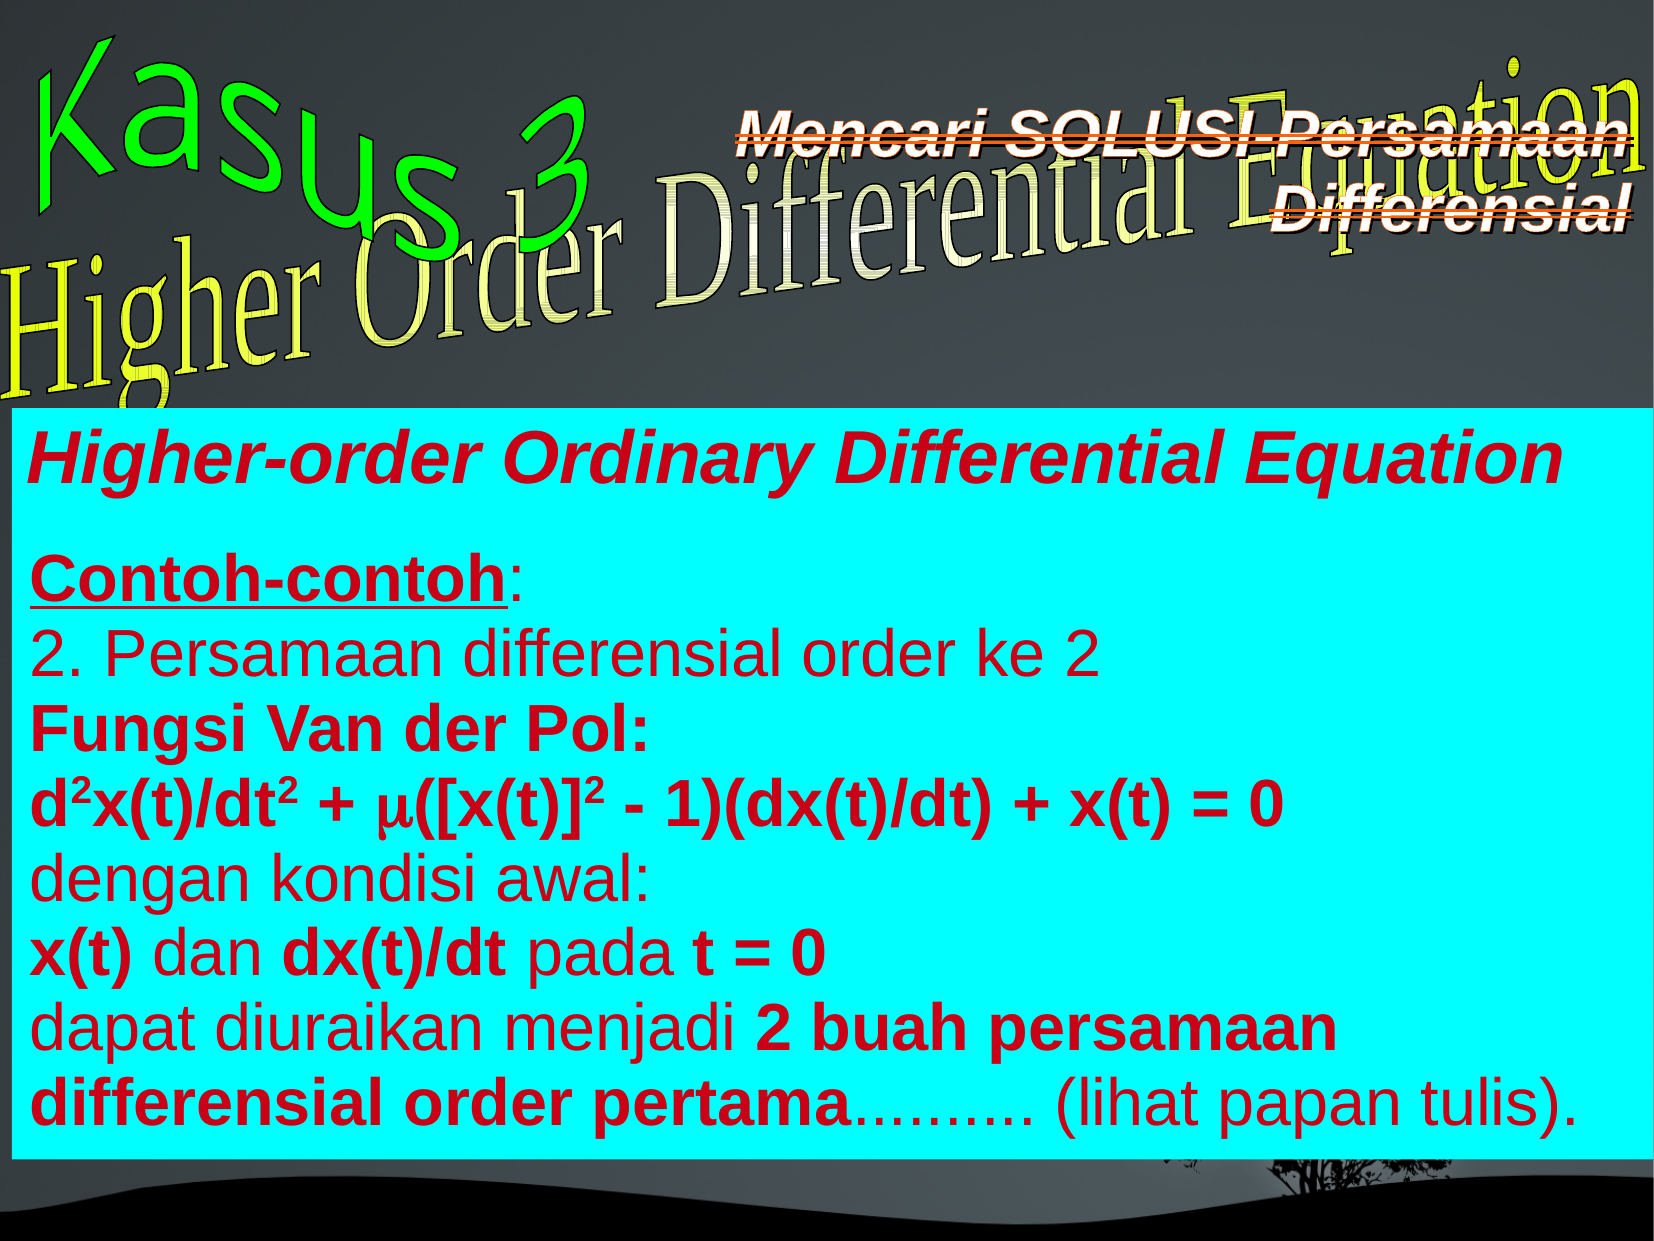

Higher Order Differential Equation
Kasus 3
Mencari SOLUSI-Persamaan Differensial
Higher-order Ordinary Differential Equation
Contoh-contoh:
2. Persamaan differensial order ke 2
Fungsi Van der Pol:
d2x(t)/dt2 + m([x(t)]2 - 1)(dx(t)/dt) + x(t) = 0
dengan kondisi awal:
x(t) dan dx(t)/dt pada t = 0
dapat diuraikan menjadi 2 buah persamaan differensial order pertama.......... (lihat papan tulis).